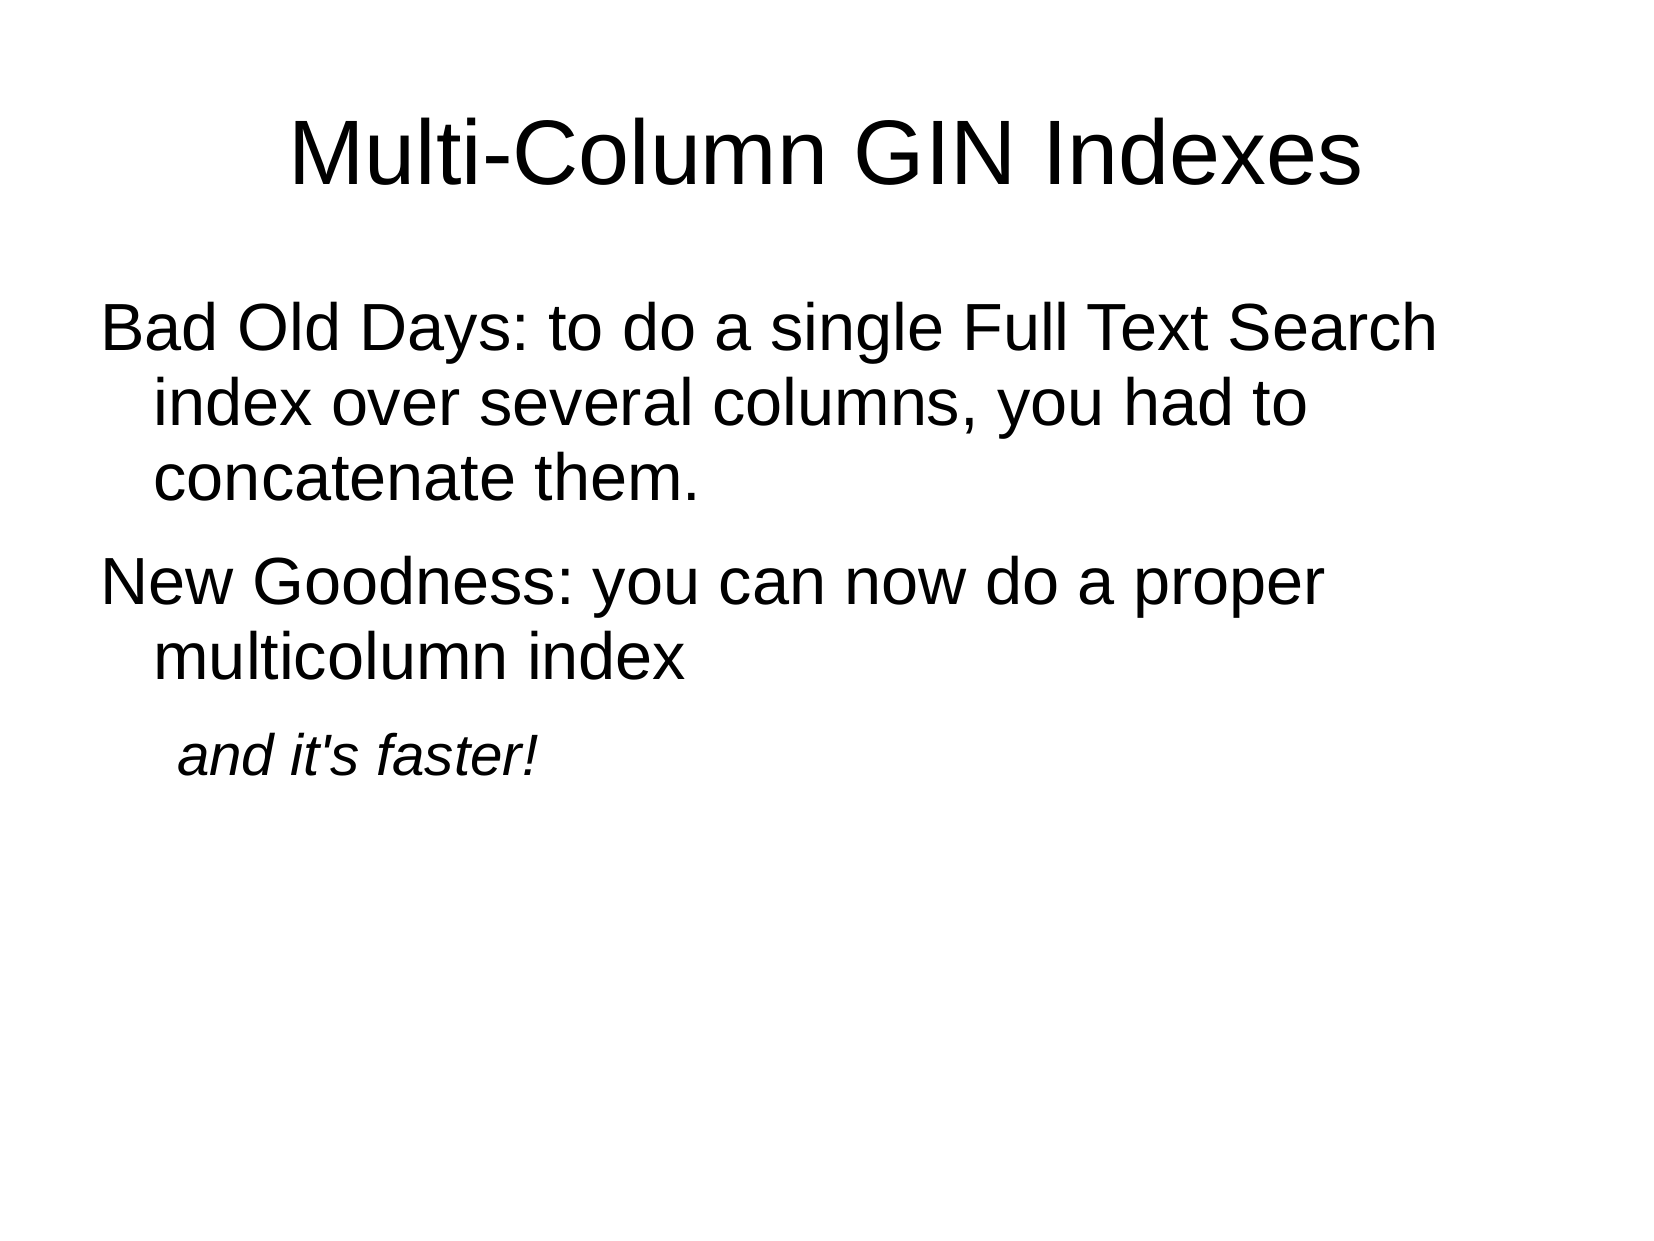

# Multi-Column GIN Indexes
Bad Old Days: to do a single Full Text Search index over several columns, you had to concatenate them.
New Goodness: you can now do a proper multicolumn index
and it's faster!